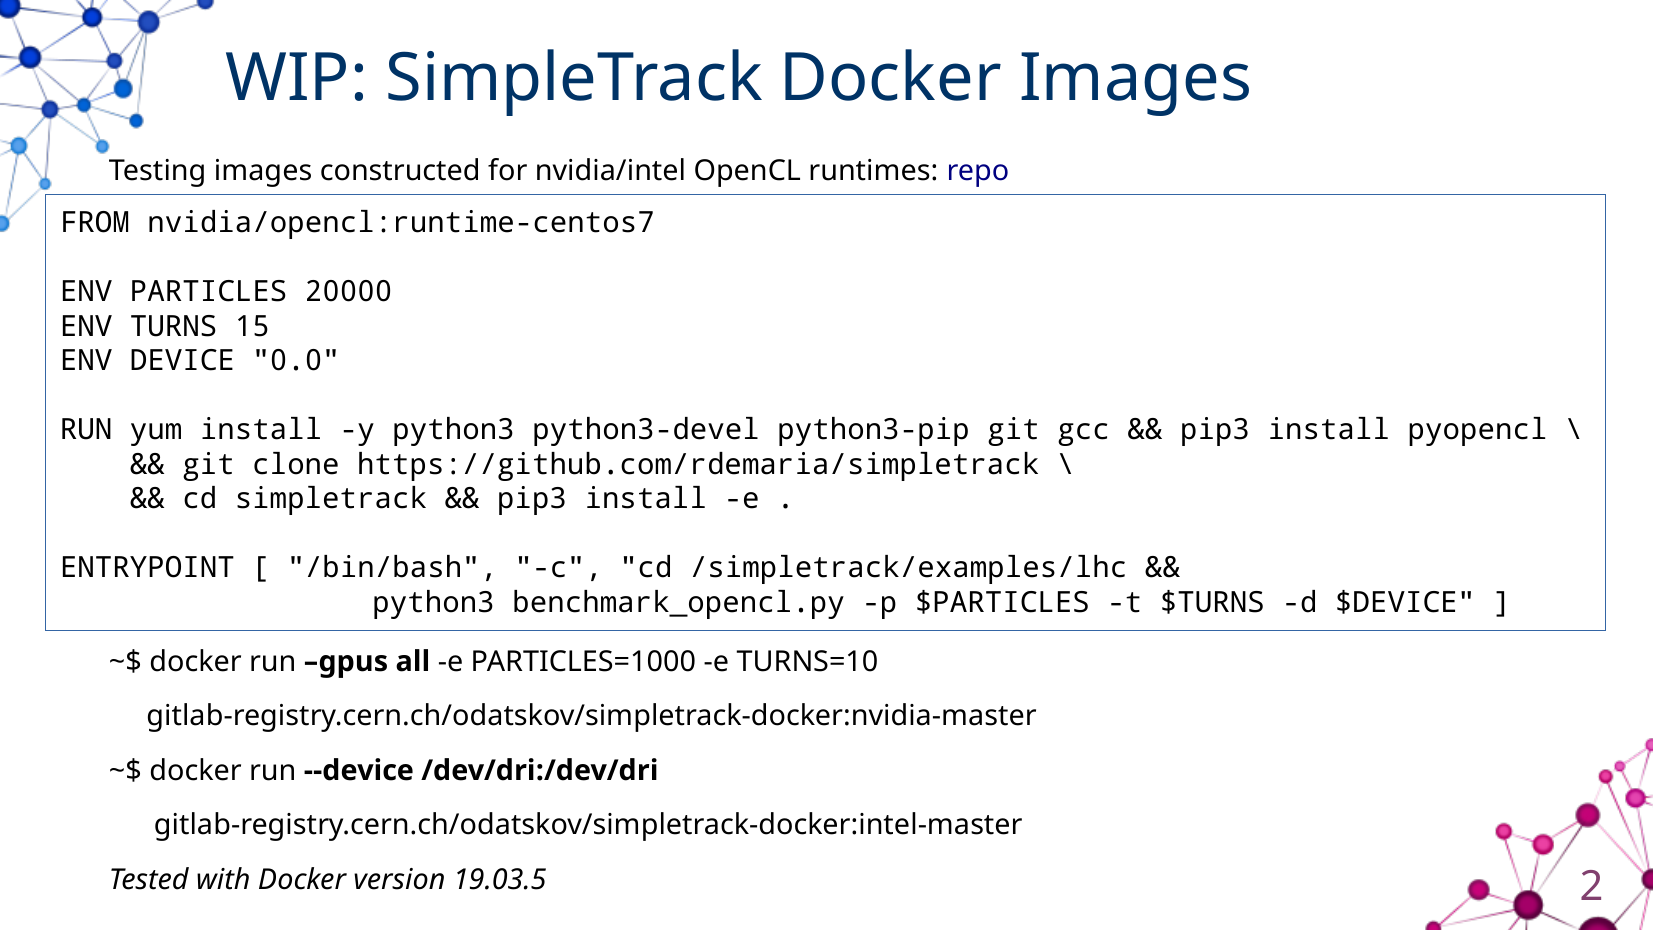

# WIP: SimpleTrack Docker Images
Testing images constructed for nvidia/intel OpenCL runtimes: repo
~$ docker run –gpus all -e PARTICLES=1000 -e TURNS=10
 gitlab-registry.cern.ch/odatskov/simpletrack-docker:nvidia-master
~$ docker run --device /dev/dri:/dev/dri
 gitlab-registry.cern.ch/odatskov/simpletrack-docker:intel-master
Tested with Docker version 19.03.5
FROM nvidia/opencl:runtime-centos7
ENV PARTICLES 20000
ENV TURNS 15
ENV DEVICE "0.0"
RUN yum install -y python3 python3-devel python3-pip git gcc && pip3 install pyopencl \
 && git clone https://github.com/rdemaria/simpletrack \
 && cd simpletrack && pip3 install -e .
ENTRYPOINT [ "/bin/bash", "-c", "cd /simpletrack/examples/lhc &&
			 python3 benchmark_opencl.py -p $PARTICLES -t $TURNS -d $DEVICE" ]